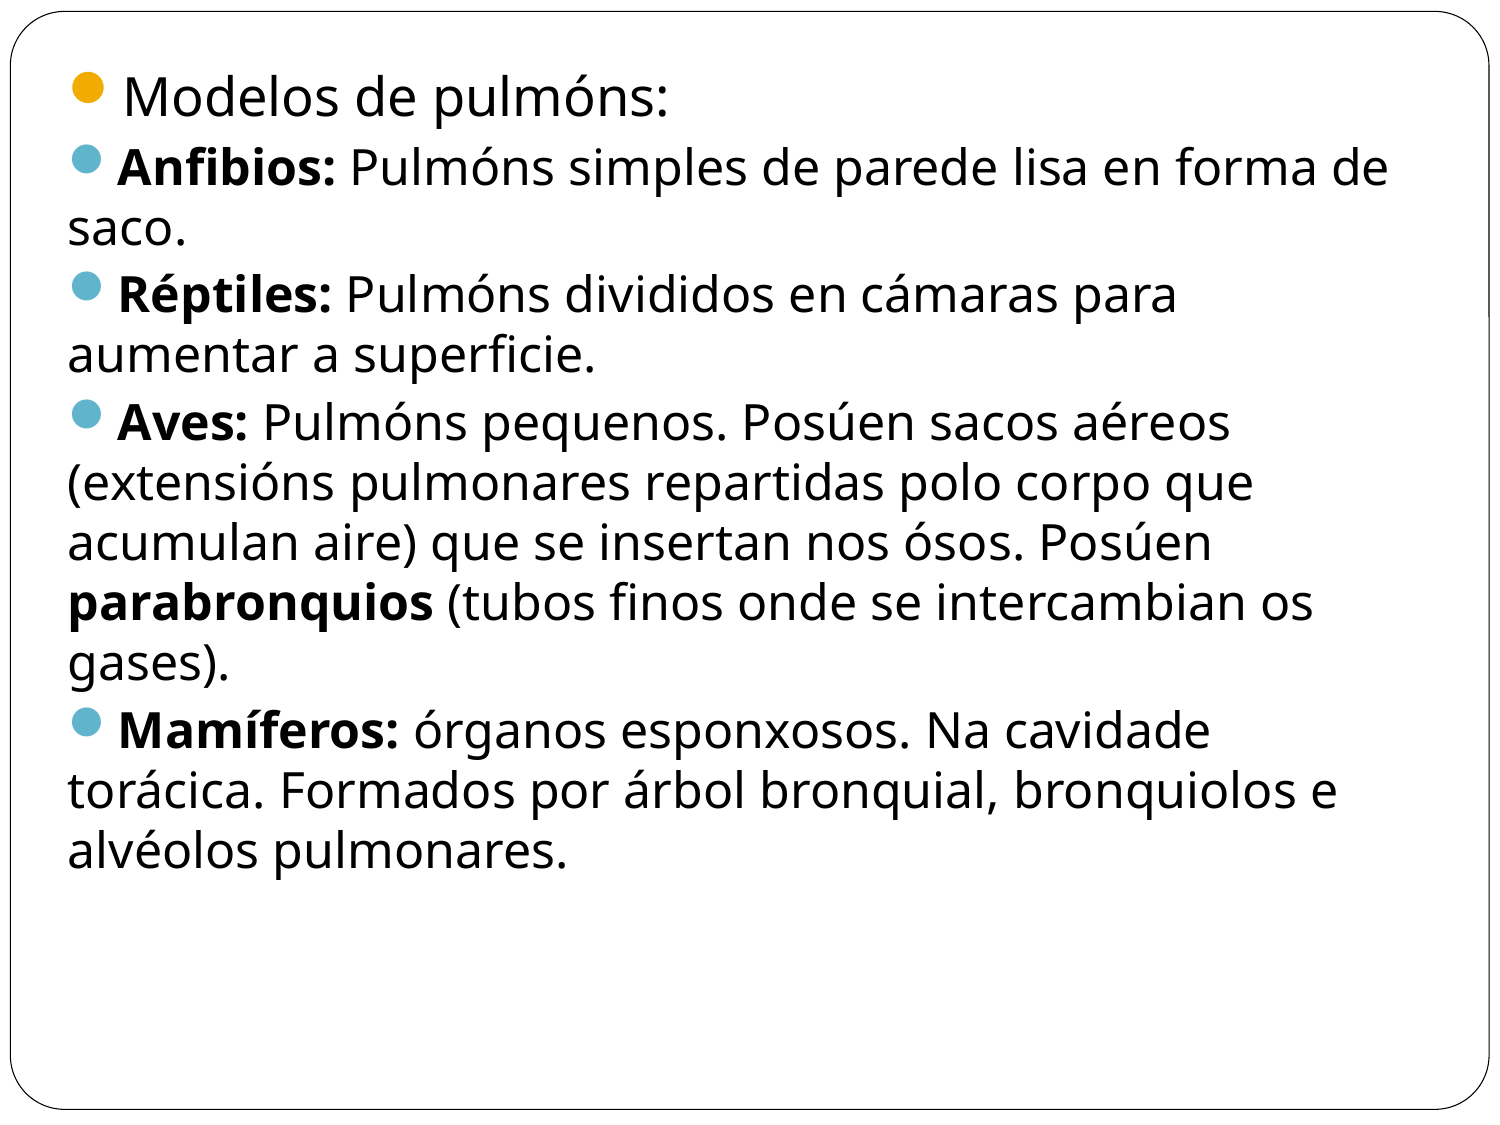

Modelos de pulmóns:
Anfibios: Pulmóns simples de parede lisa en forma de saco.
Réptiles: Pulmóns divididos en cámaras para aumentar a superficie.
Aves: Pulmóns pequenos. Posúen sacos aéreos (extensións pulmonares repartidas polo corpo que acumulan aire) que se insertan nos ósos. Posúen parabronquios (tubos finos onde se intercambian os gases).
Mamíferos: órganos esponxosos. Na cavidade torácica. Formados por árbol bronquial, bronquiolos e alvéolos pulmonares.